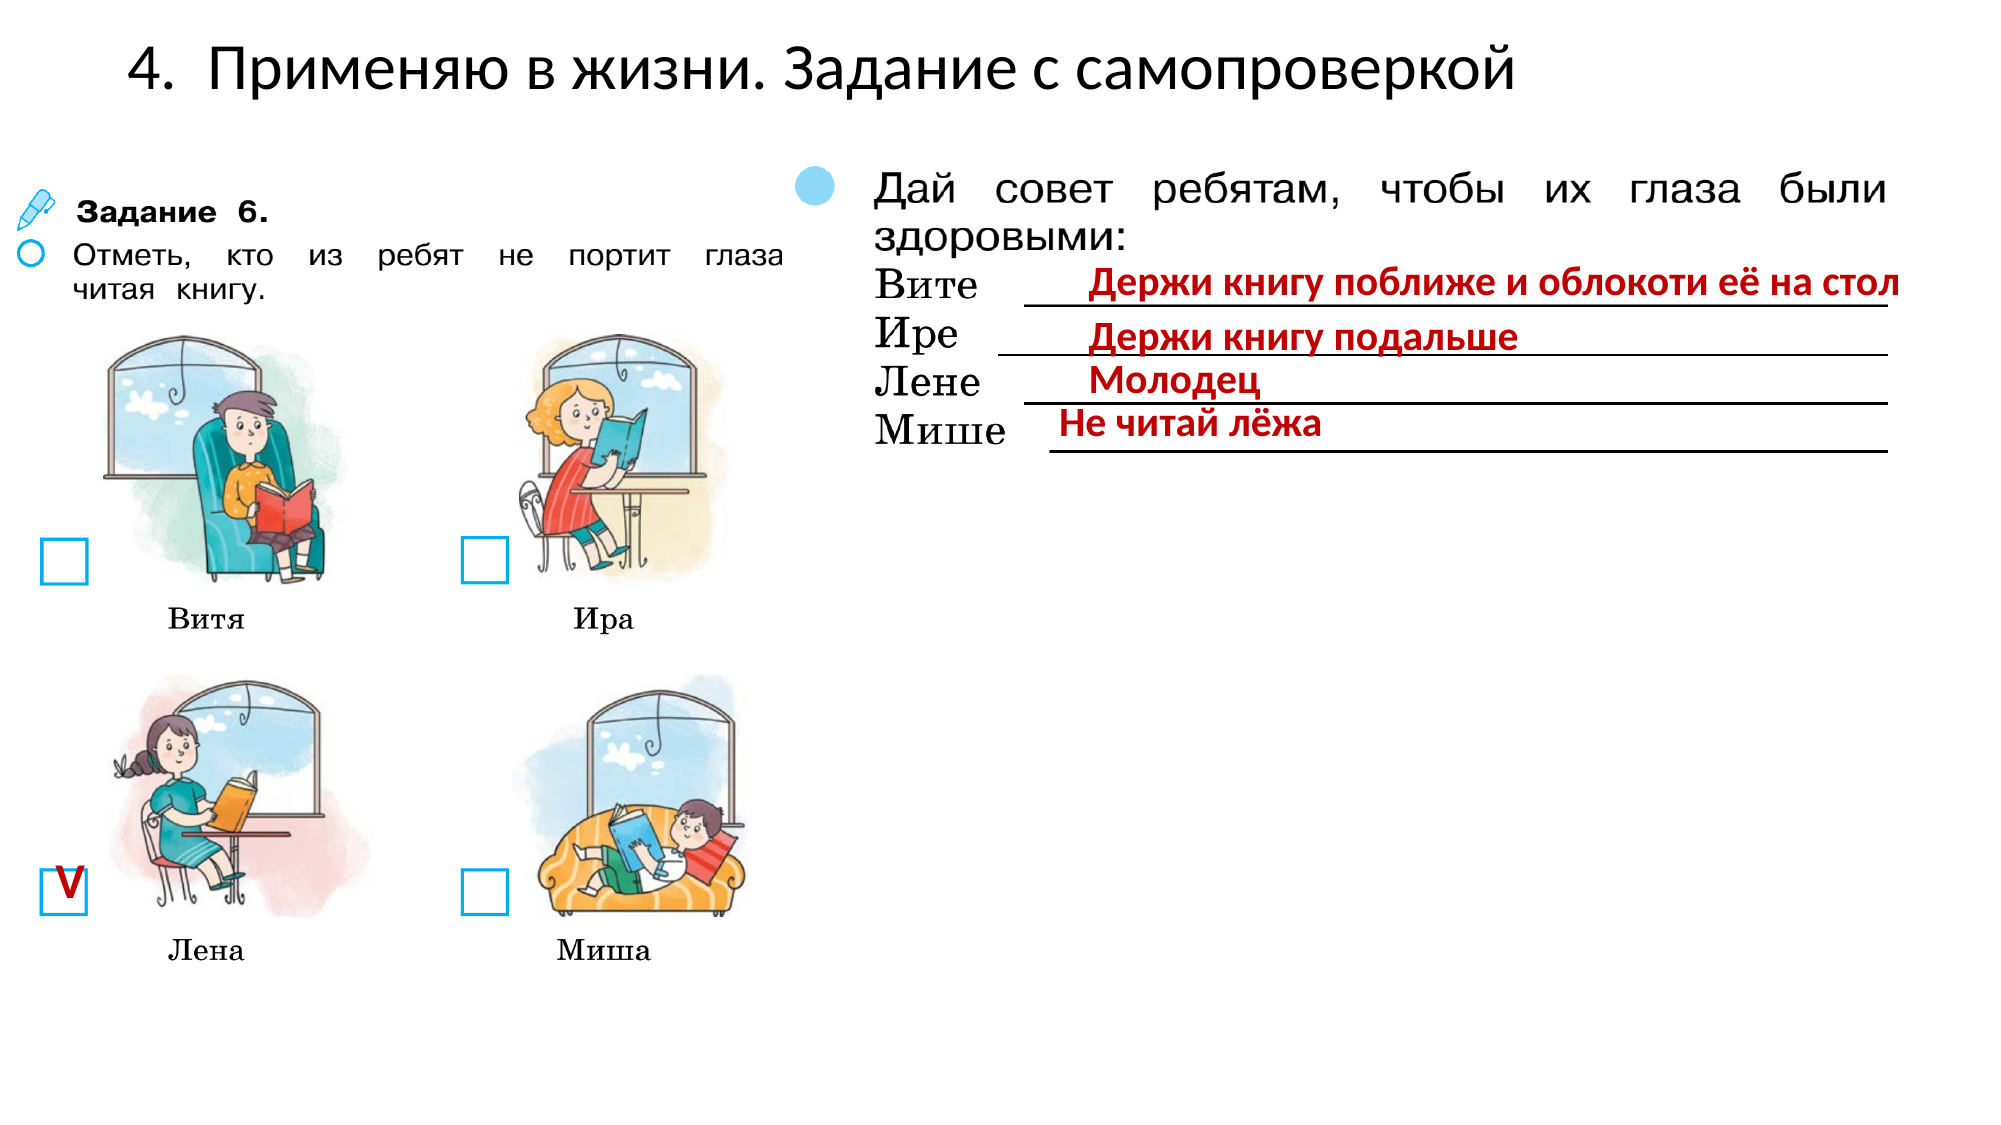

# 4. Применяю в жизни. Задание с самопроверкой
Держи книгу поближе и облокоти её на стол
Держи книгу подальше
Молодец
Не читай лёжа
V